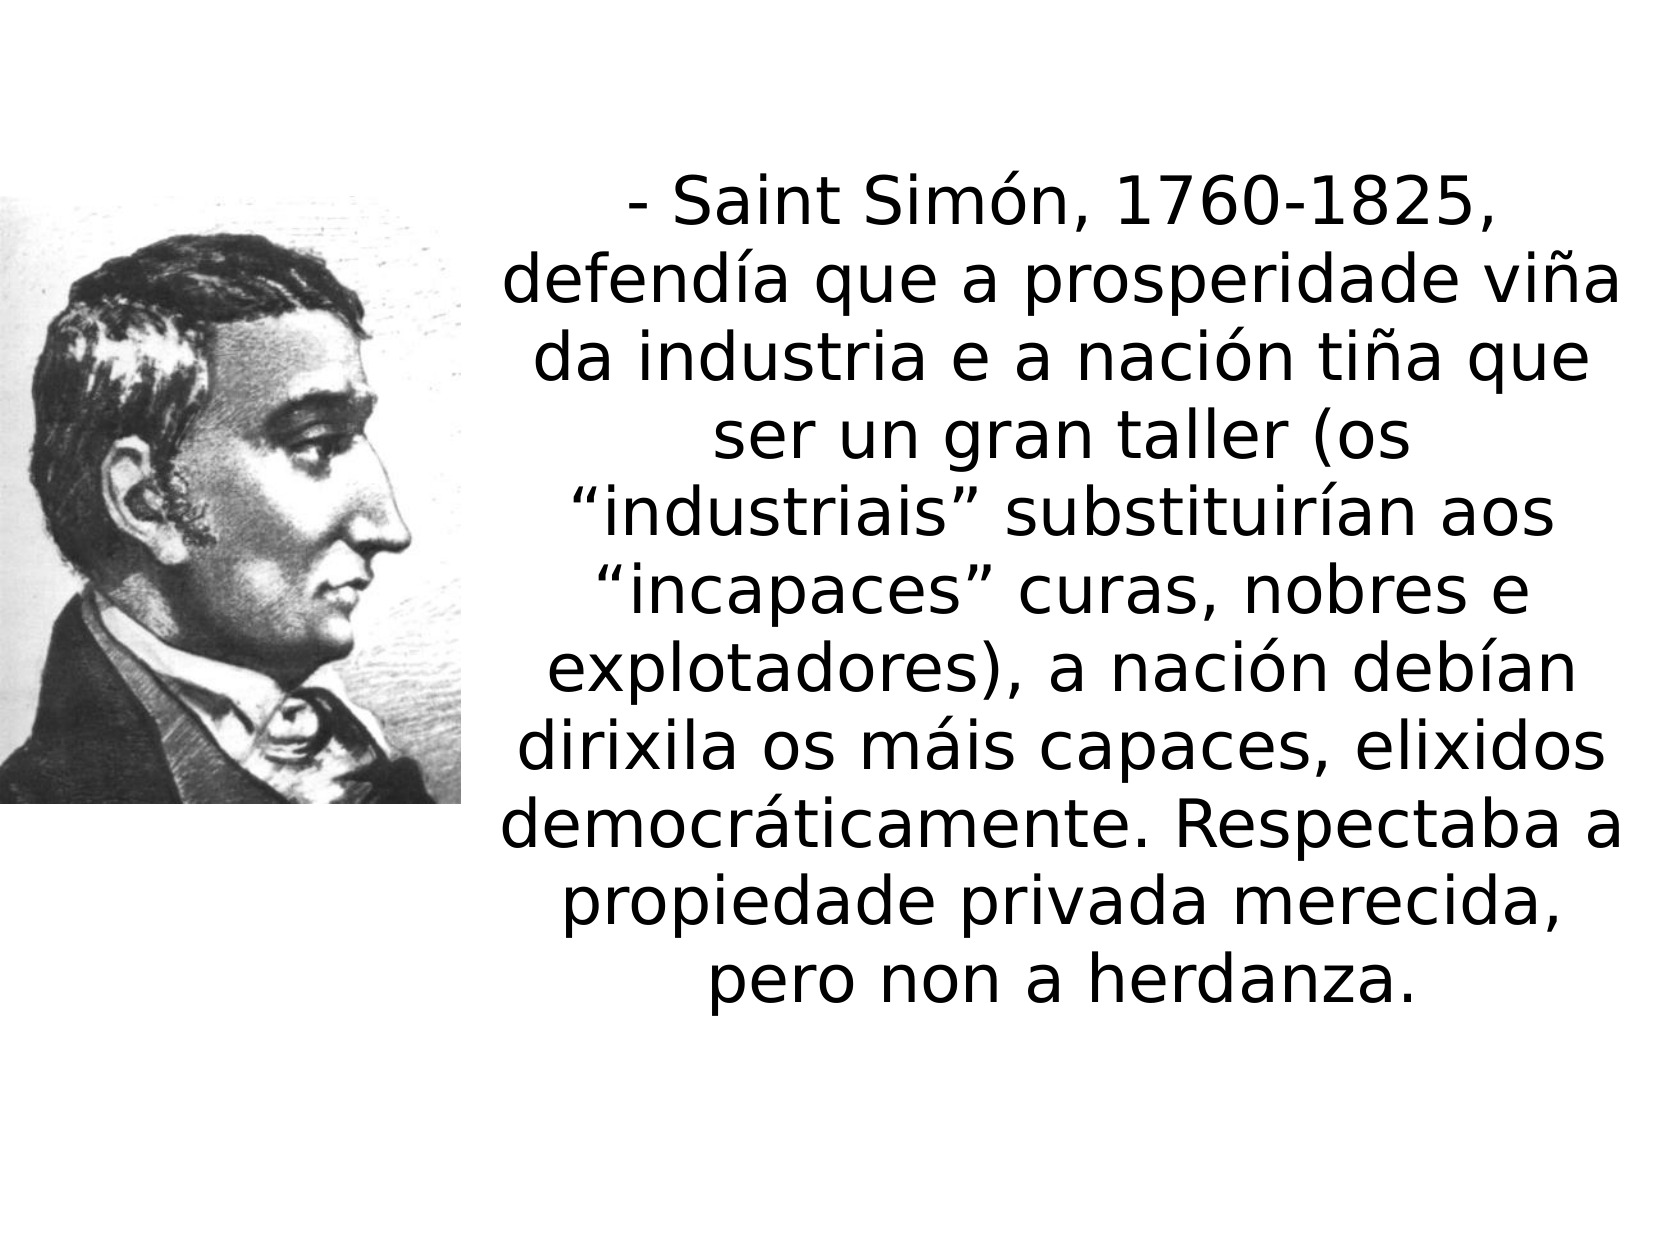

# - Saint Simón, 1760-1825, defendía que a prosperidade viña da industria e a nación tiña que ser un gran taller (os “industriais” substituirían aos “incapaces” curas, nobres e explotadores), a nación debían dirixila os máis capaces, elixidos democráticamente. Respectaba a propiedade privada merecida, pero non a herdanza.